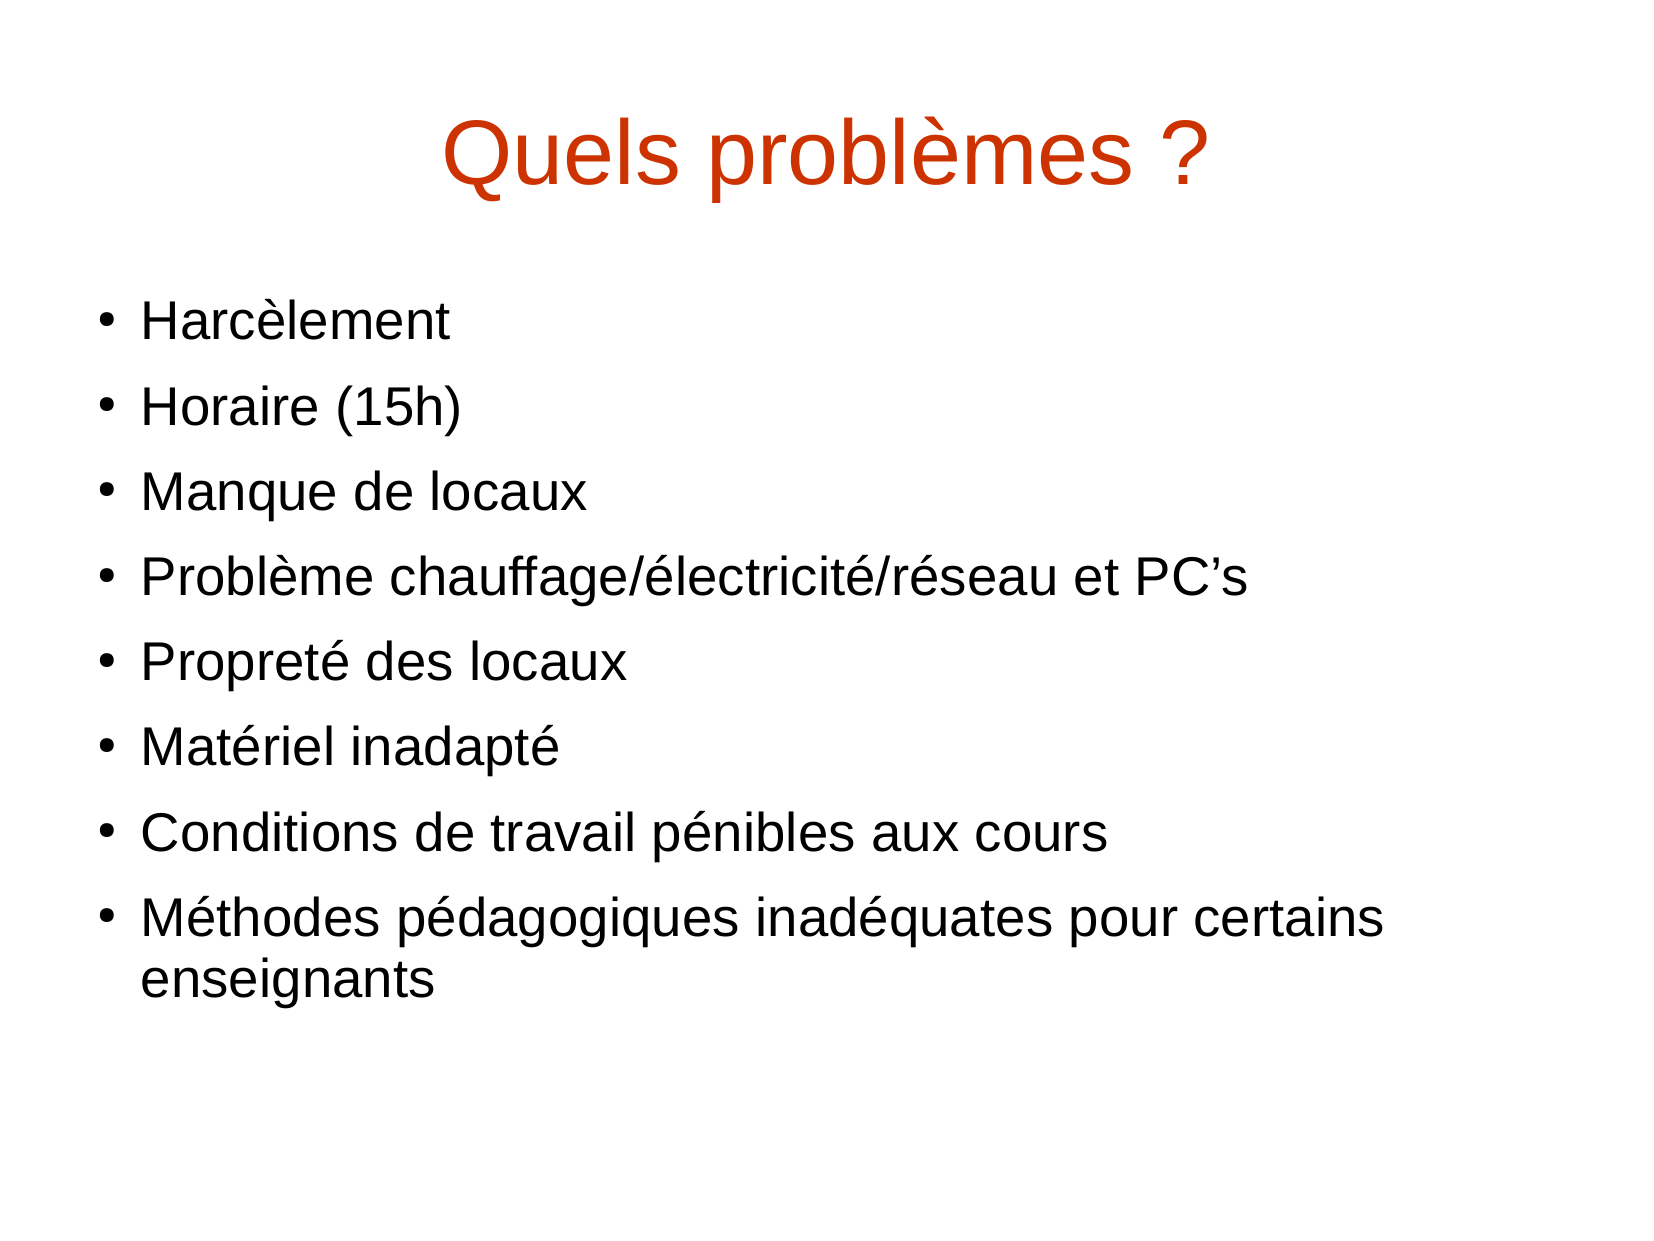

# Quels problèmes ?
Harcèlement
Horaire (15h)
Manque de locaux
Problème chauffage/électricité/réseau et PC’s
Propreté des locaux
Matériel inadapté
Conditions de travail pénibles aux cours
Méthodes pédagogiques inadéquates pour certains enseignants